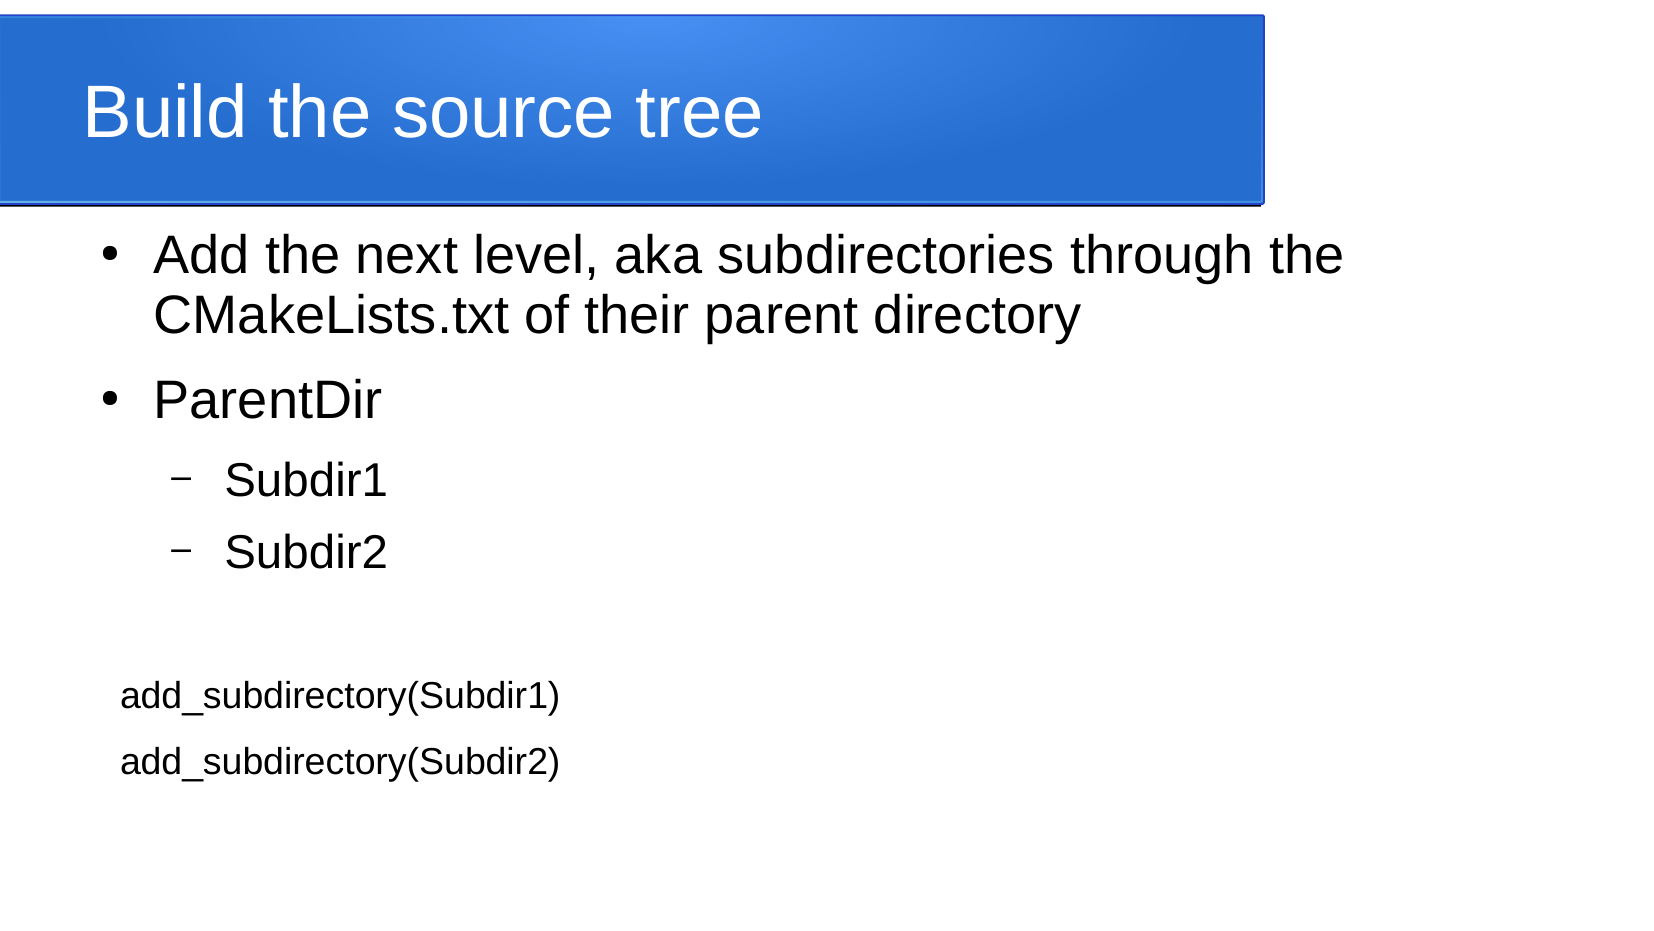

# Build the source tree
Add the next level, aka subdirectories through the CMakeLists.txt of their parent directory
ParentDir
Subdir1
Subdir2
add_subdirectory(Subdir1)
add_subdirectory(Subdir2)